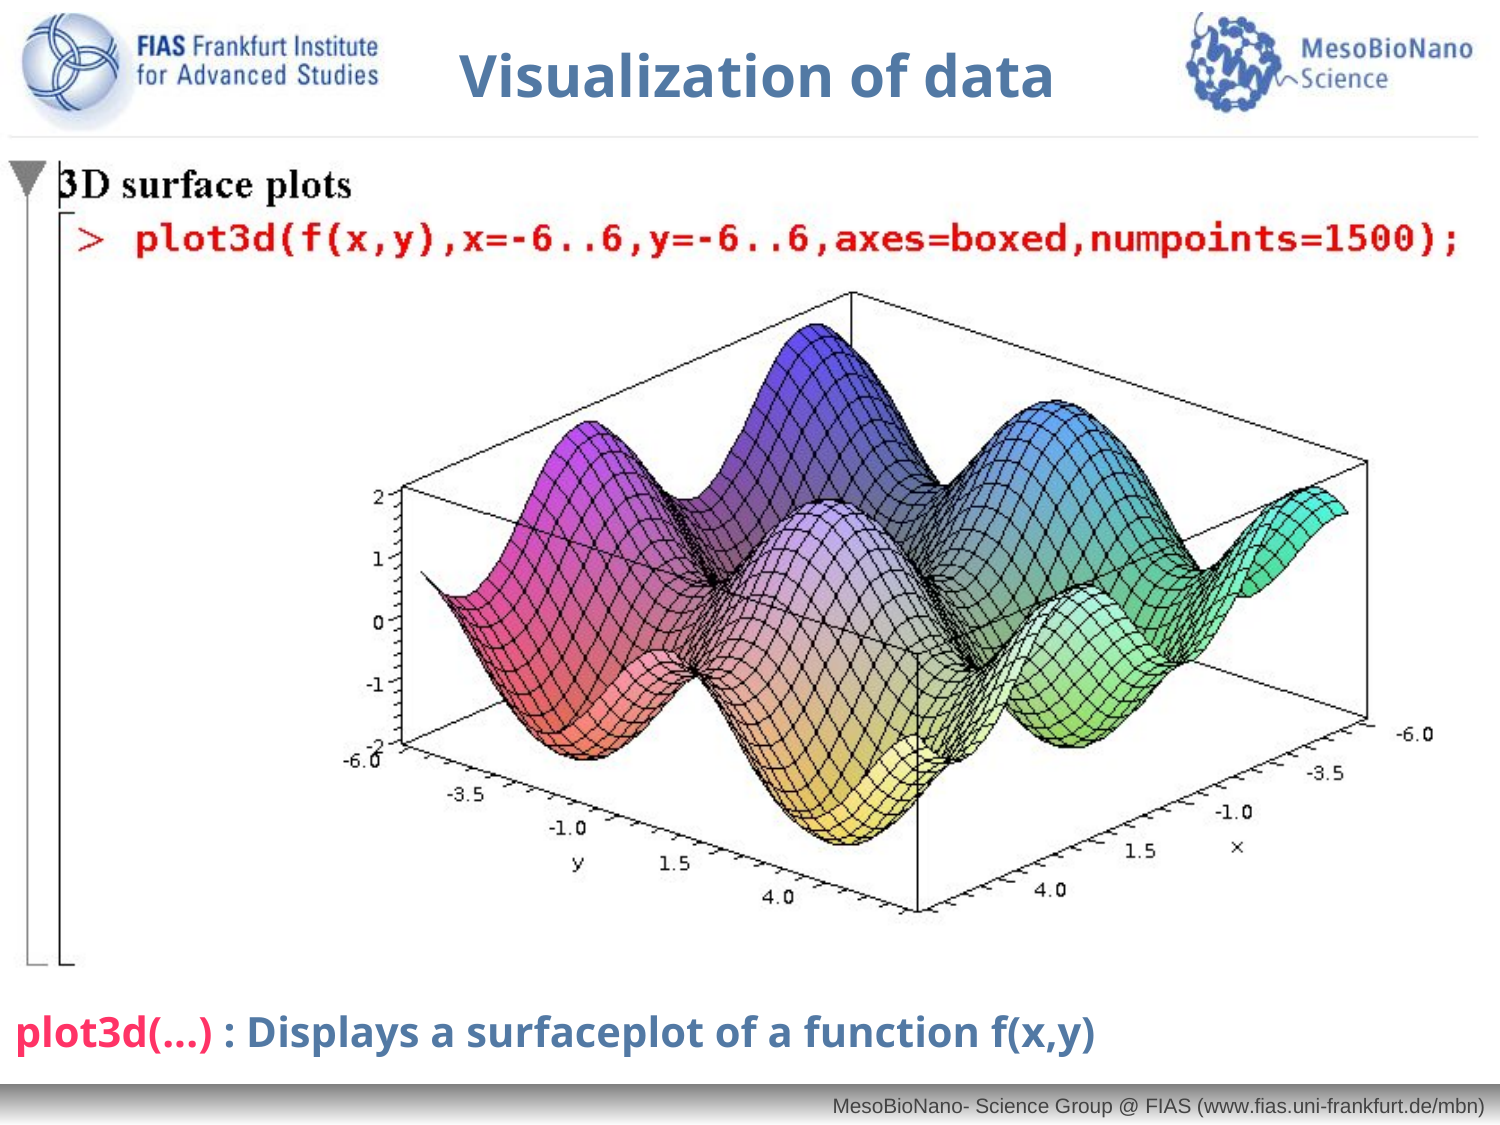

# Visualization of data
plot3d(...) : Displays a surfaceplot of a function f(x,y)